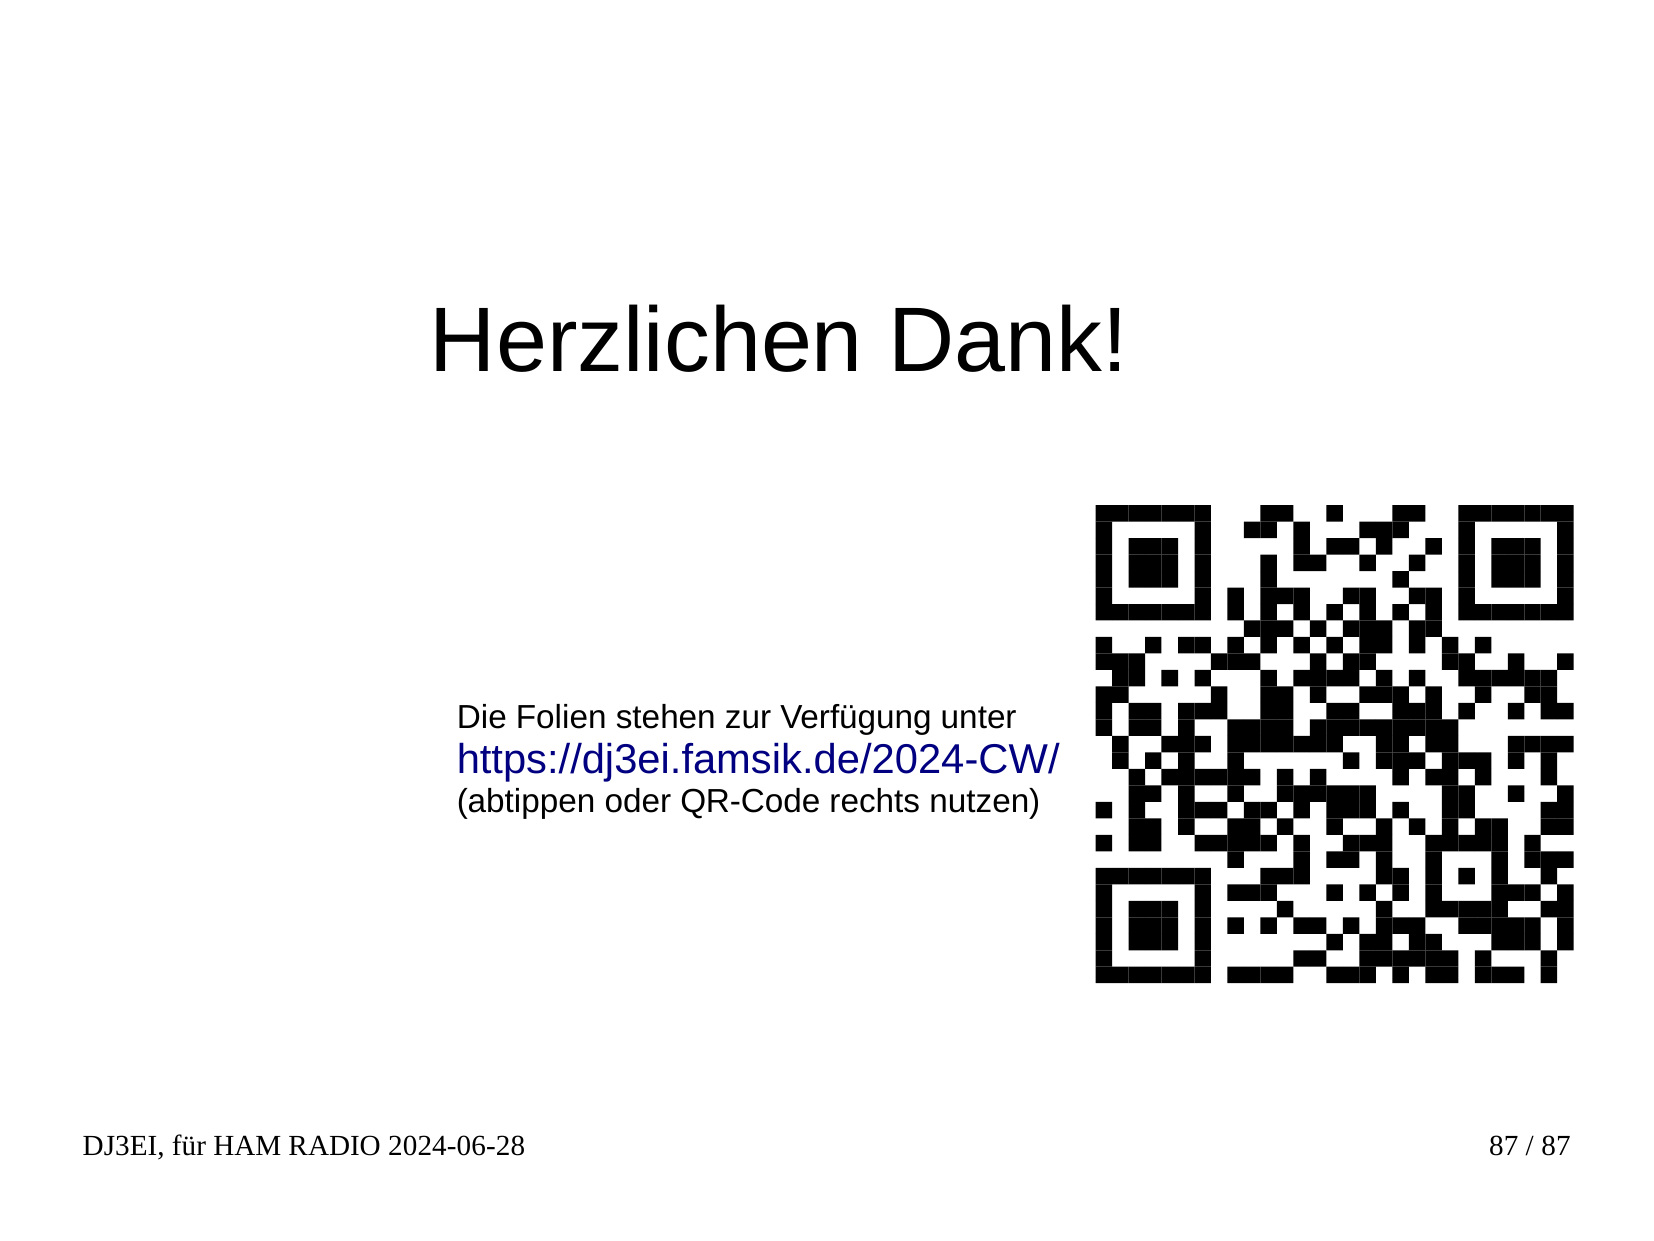

# Herzlichen Dank!
Die Folien stehen zur Verfügung unter
https://dj3ei.famsik.de/2024-CW/
(abtippen oder QR-Code rechts nutzen)
87